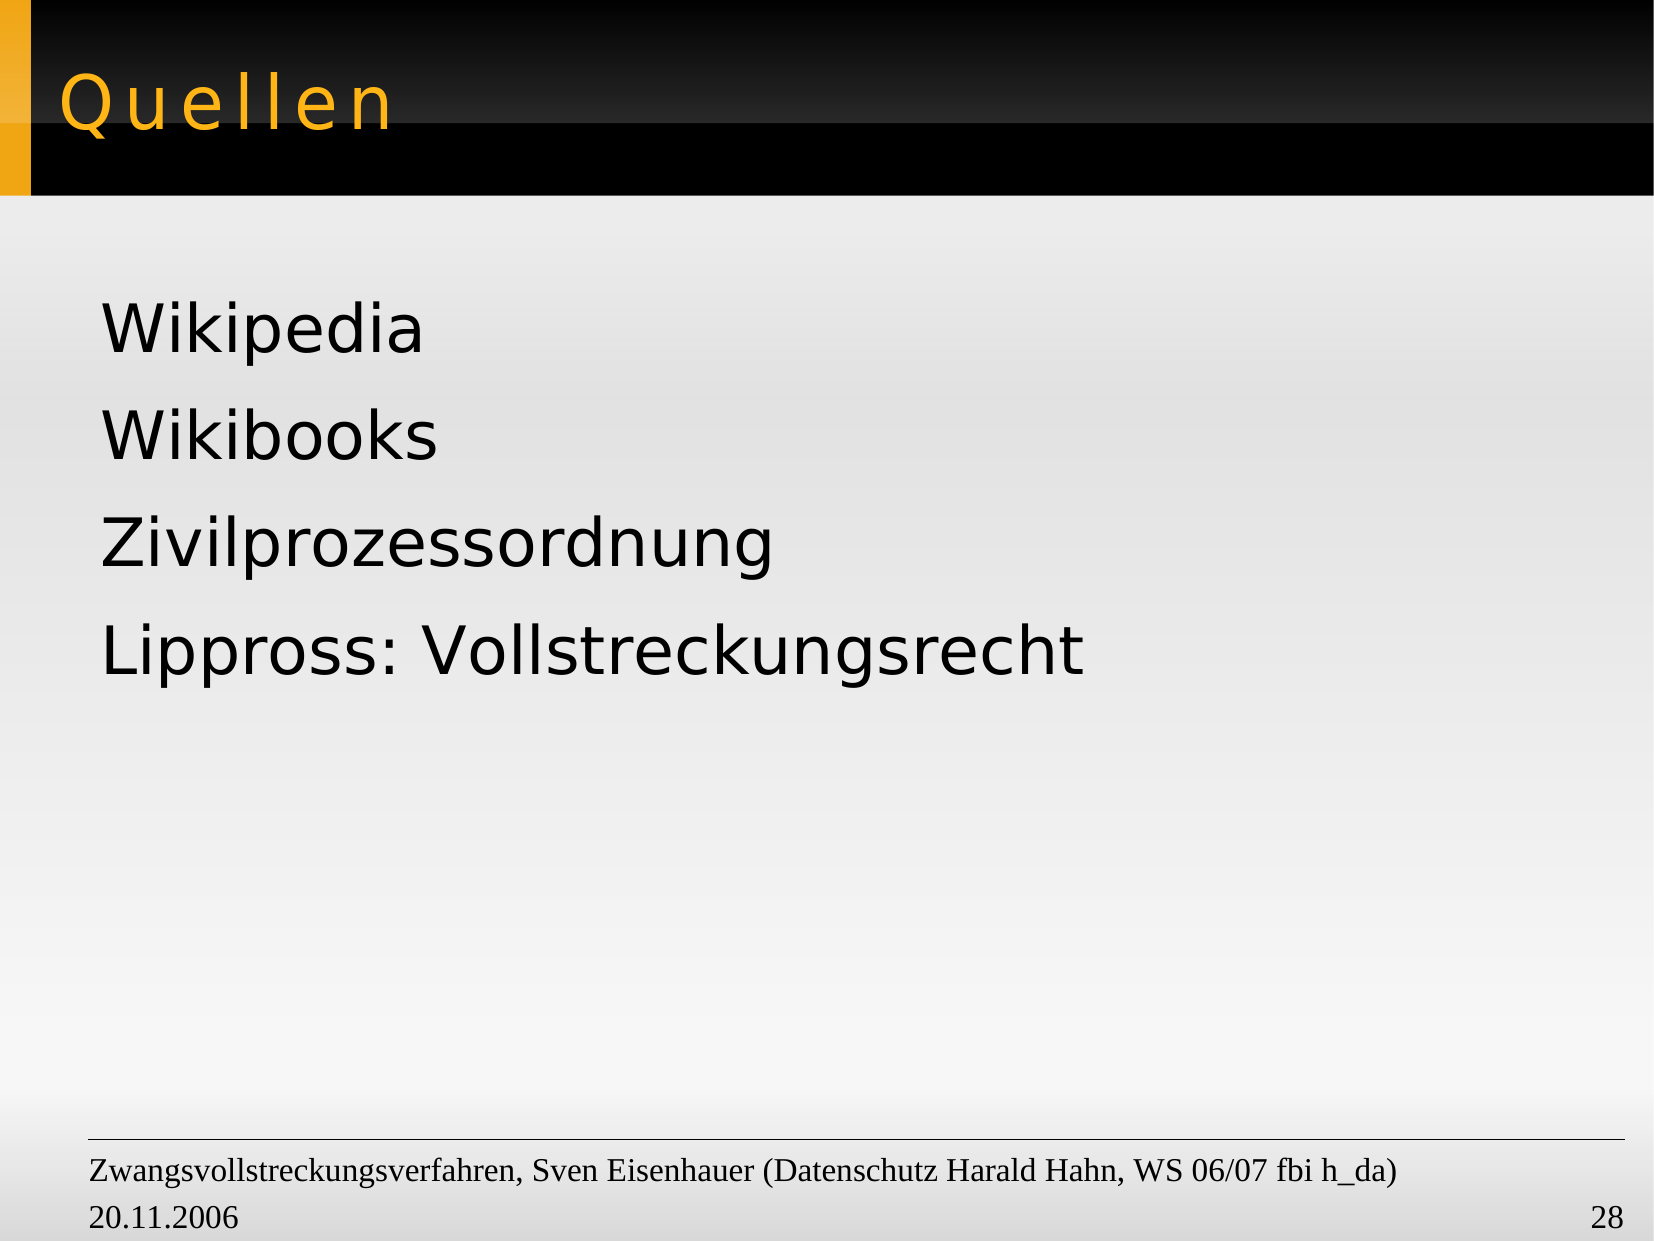

# Quellen
Wikipedia
Wikibooks
Zivilprozessordnung
Lippross: Vollstreckungsrecht
Zwangsvollstreckungsverfahren, Sven Eisenhauer (Datenschutz Harald Hahn, WS 06/07 fbi h_da)
20.11.2006
28